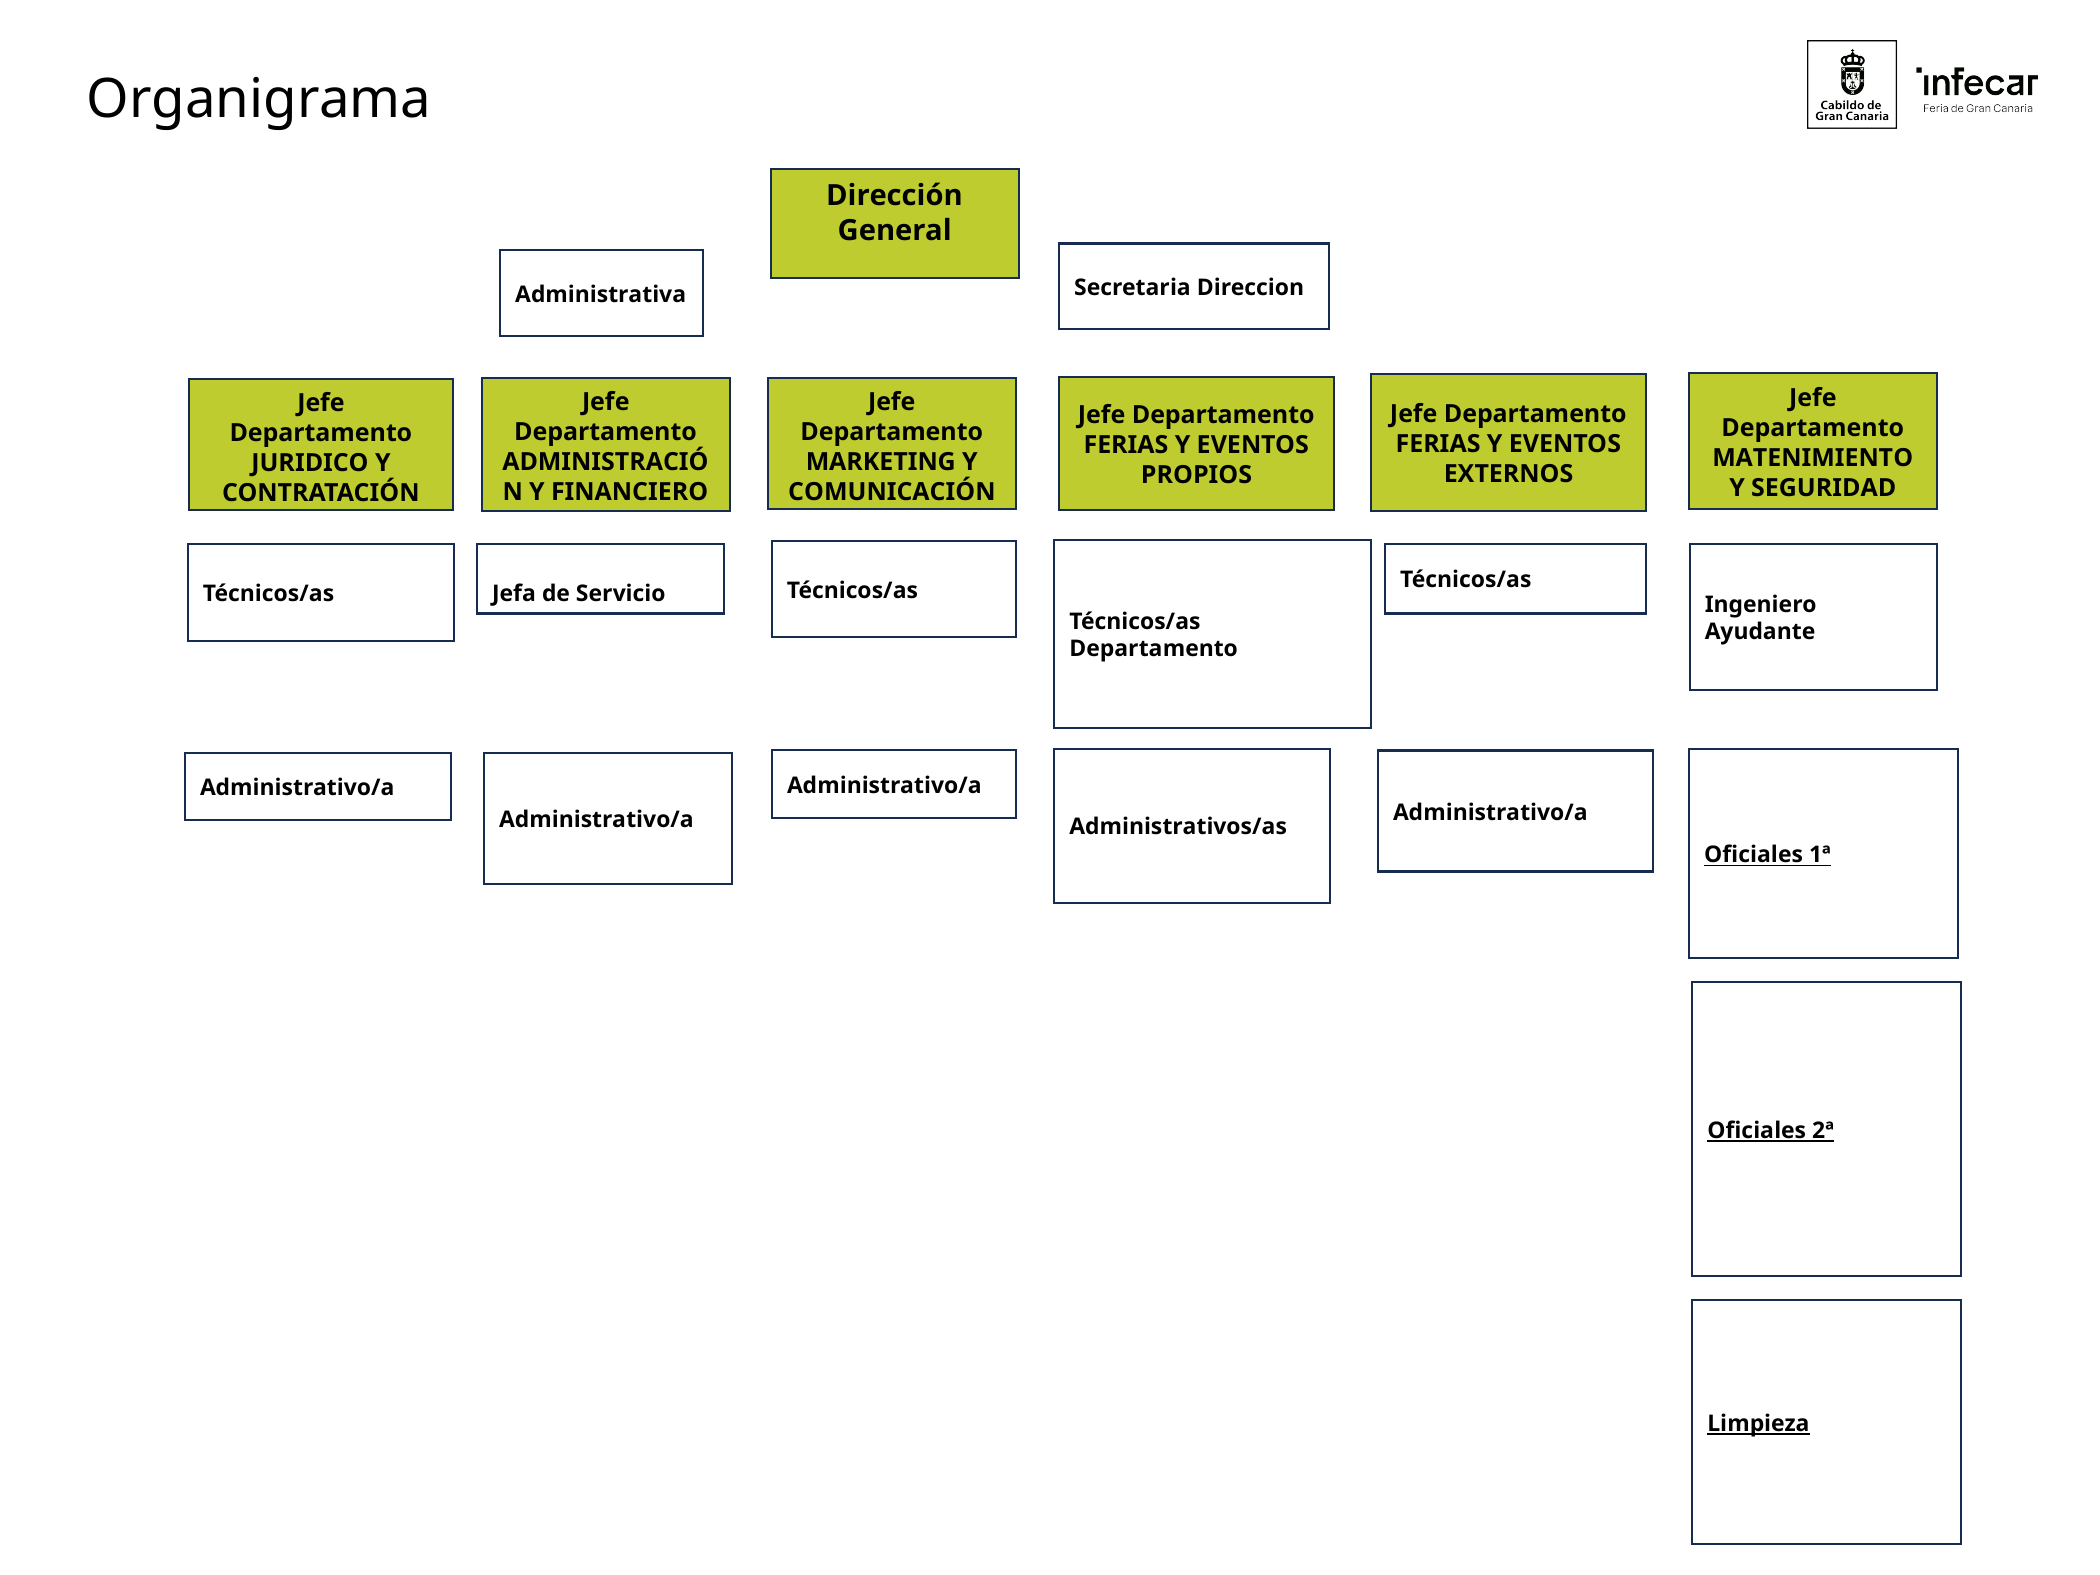

Organigrama
Dirección General
Secretaria Direccion
Administrativa
Jefe Departamento
MATENIMIENTO Y SEGURIDAD
Jefe Departamento
FERIAS Y EVENTOS EXTERNOS
Jefe Departamento
FERIAS Y EVENTOS PROPIOS
Jefe Departamento
ADMINISTRACIÓN Y FINANCIERO
Jefe Departamento
MARKETING Y COMUNICACIÓN
Jefe Departamento JURIDICO Y CONTRATACIÓN
Técnicos/as Departamento
Técnicos/as
Jefa de Servicio
Técnicos/as
Ingeniero
Ayudante
Técnicos/as
Administrativos/as
Oficiales 1ª
Administrativo/a
Administrativo/a
Administrativo/a
Administrativo/a
Oficiales 2ª
Limpieza